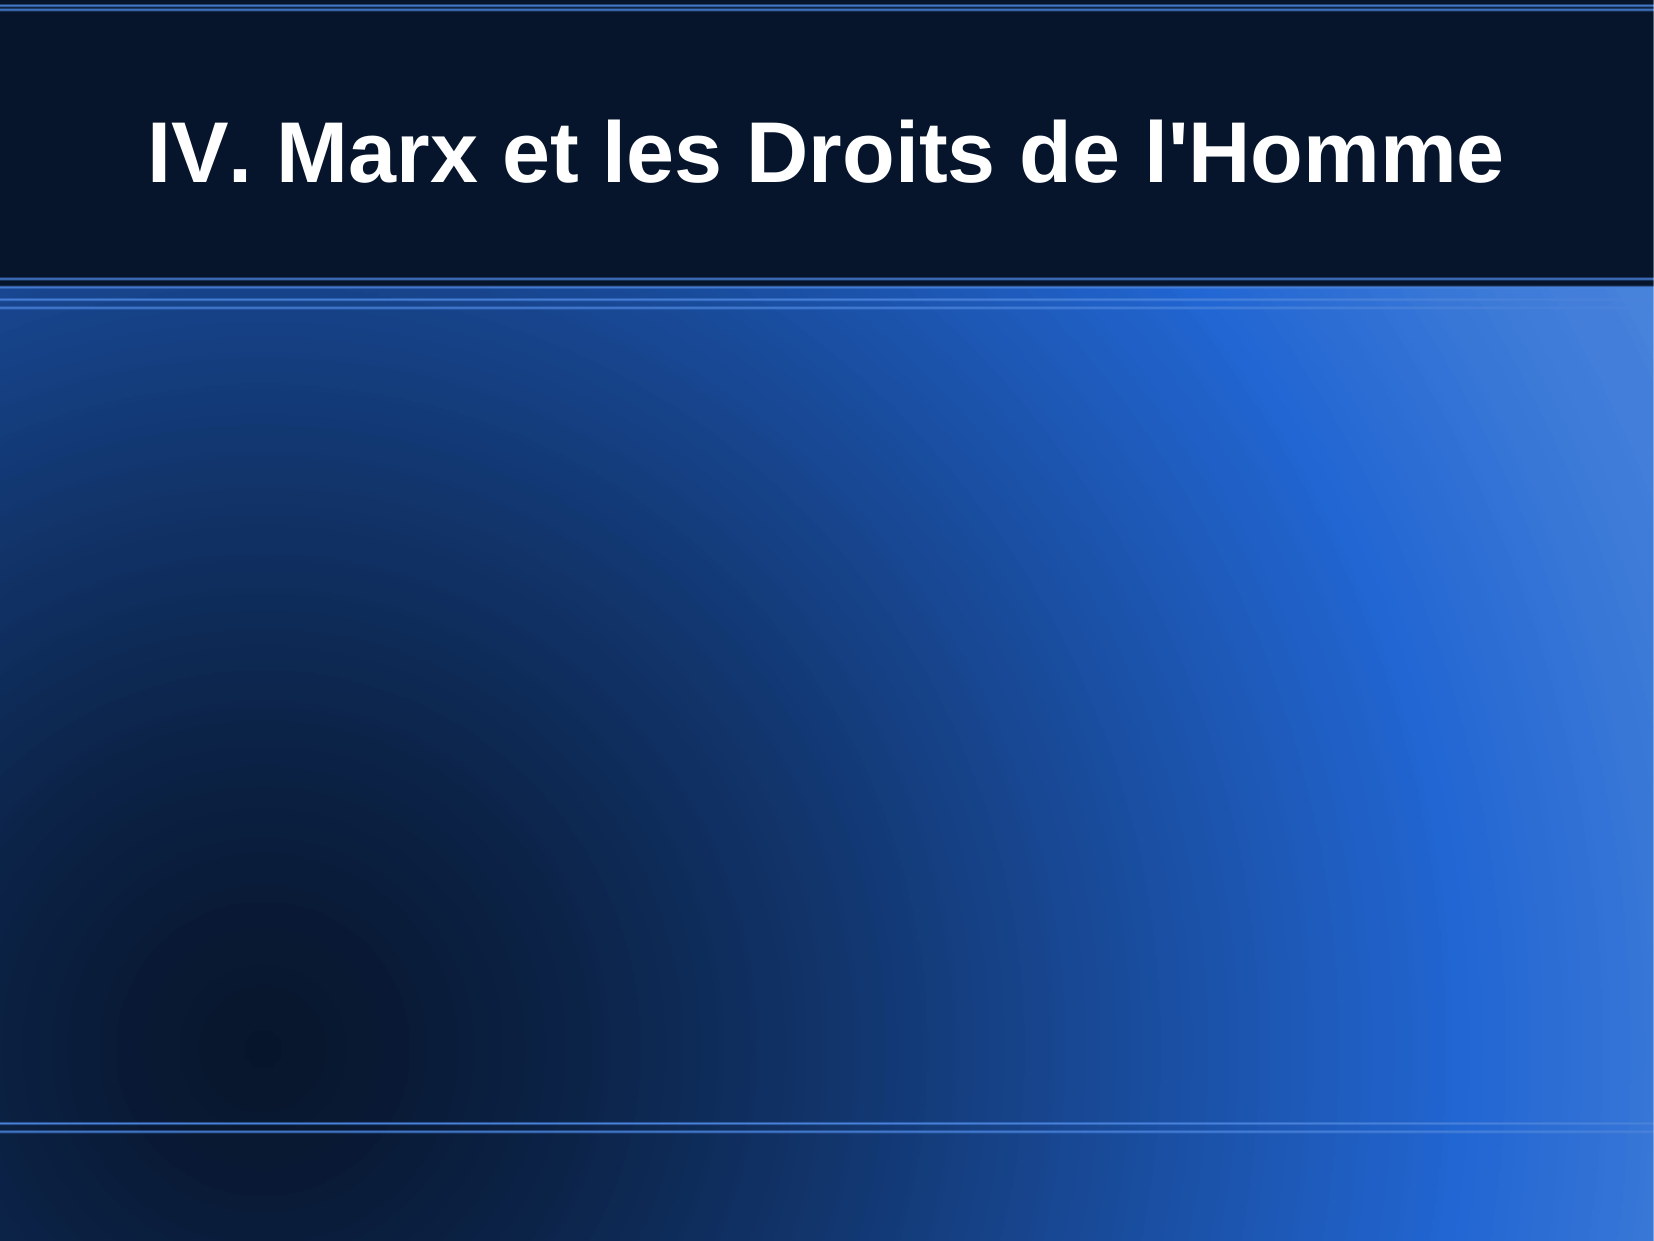

# IV. Marx et les Droits de l'Homme